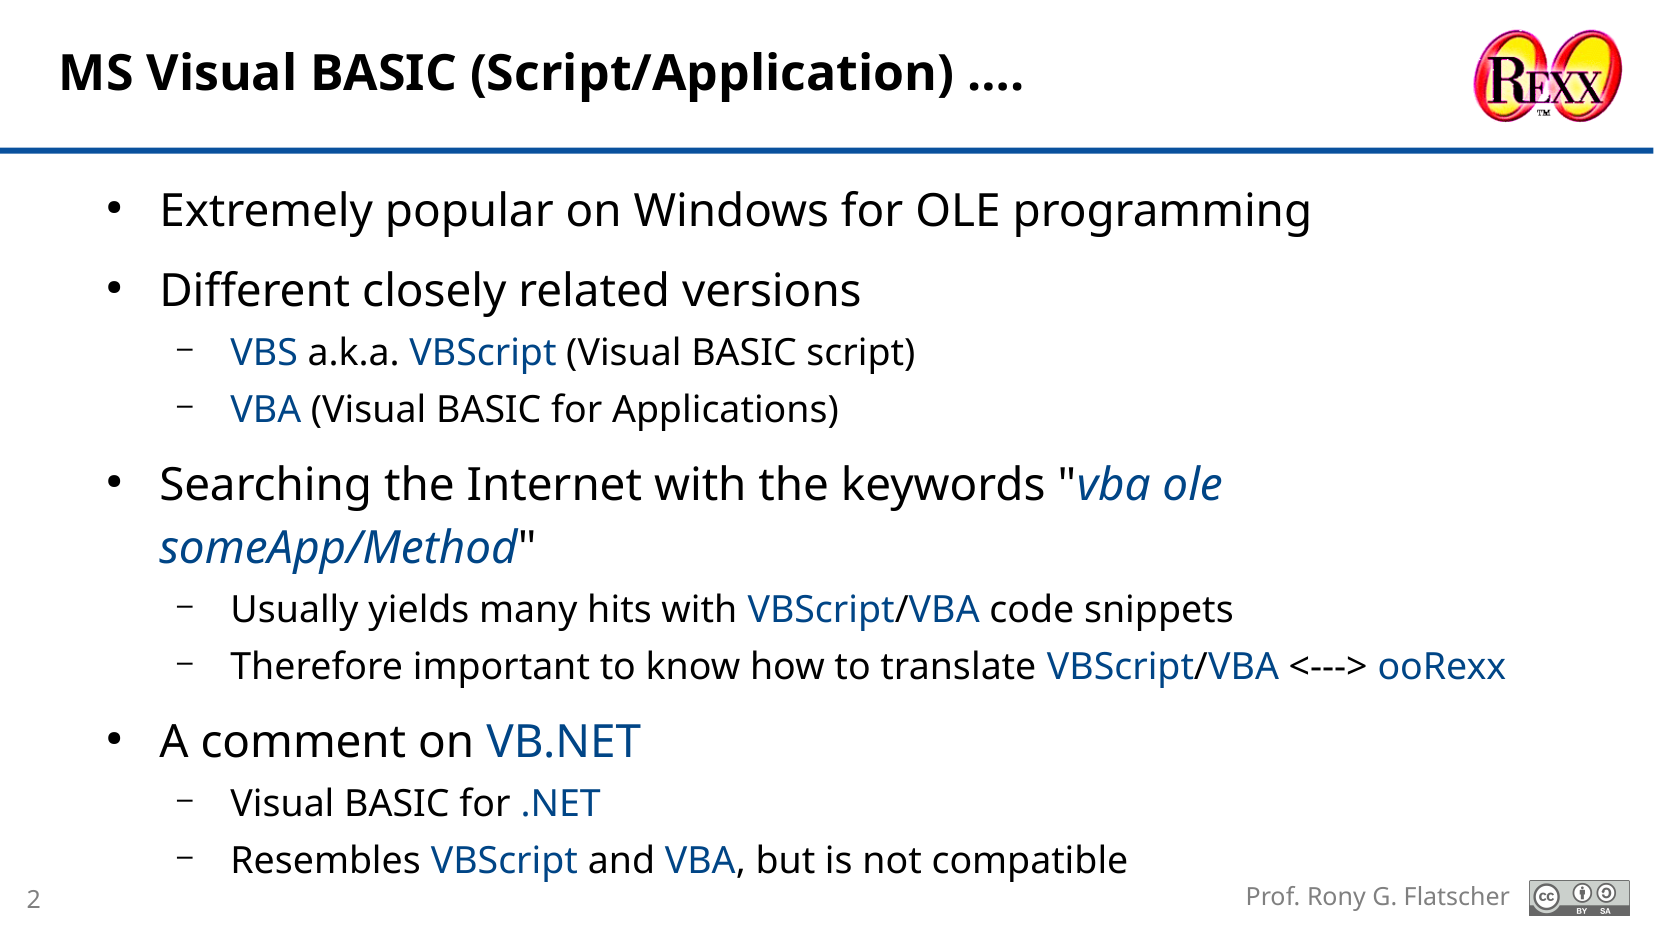

# MS Visual BASIC (Script/Application) ….
Extremely popular on Windows for OLE programming
Different closely related versions
VBS a.k.a. VBScript (Visual BASIC script)
VBA (Visual BASIC for Applications)
Searching the Internet with the keywords "vba ole someApp/Method"
Usually yields many hits with VBScript/VBA code snippets
Therefore important to know how to translate VBScript/VBA <---> ooRexx
A comment on VB.NET
Visual BASIC for .NET
Resembles VBScript and VBA, but is not compatible